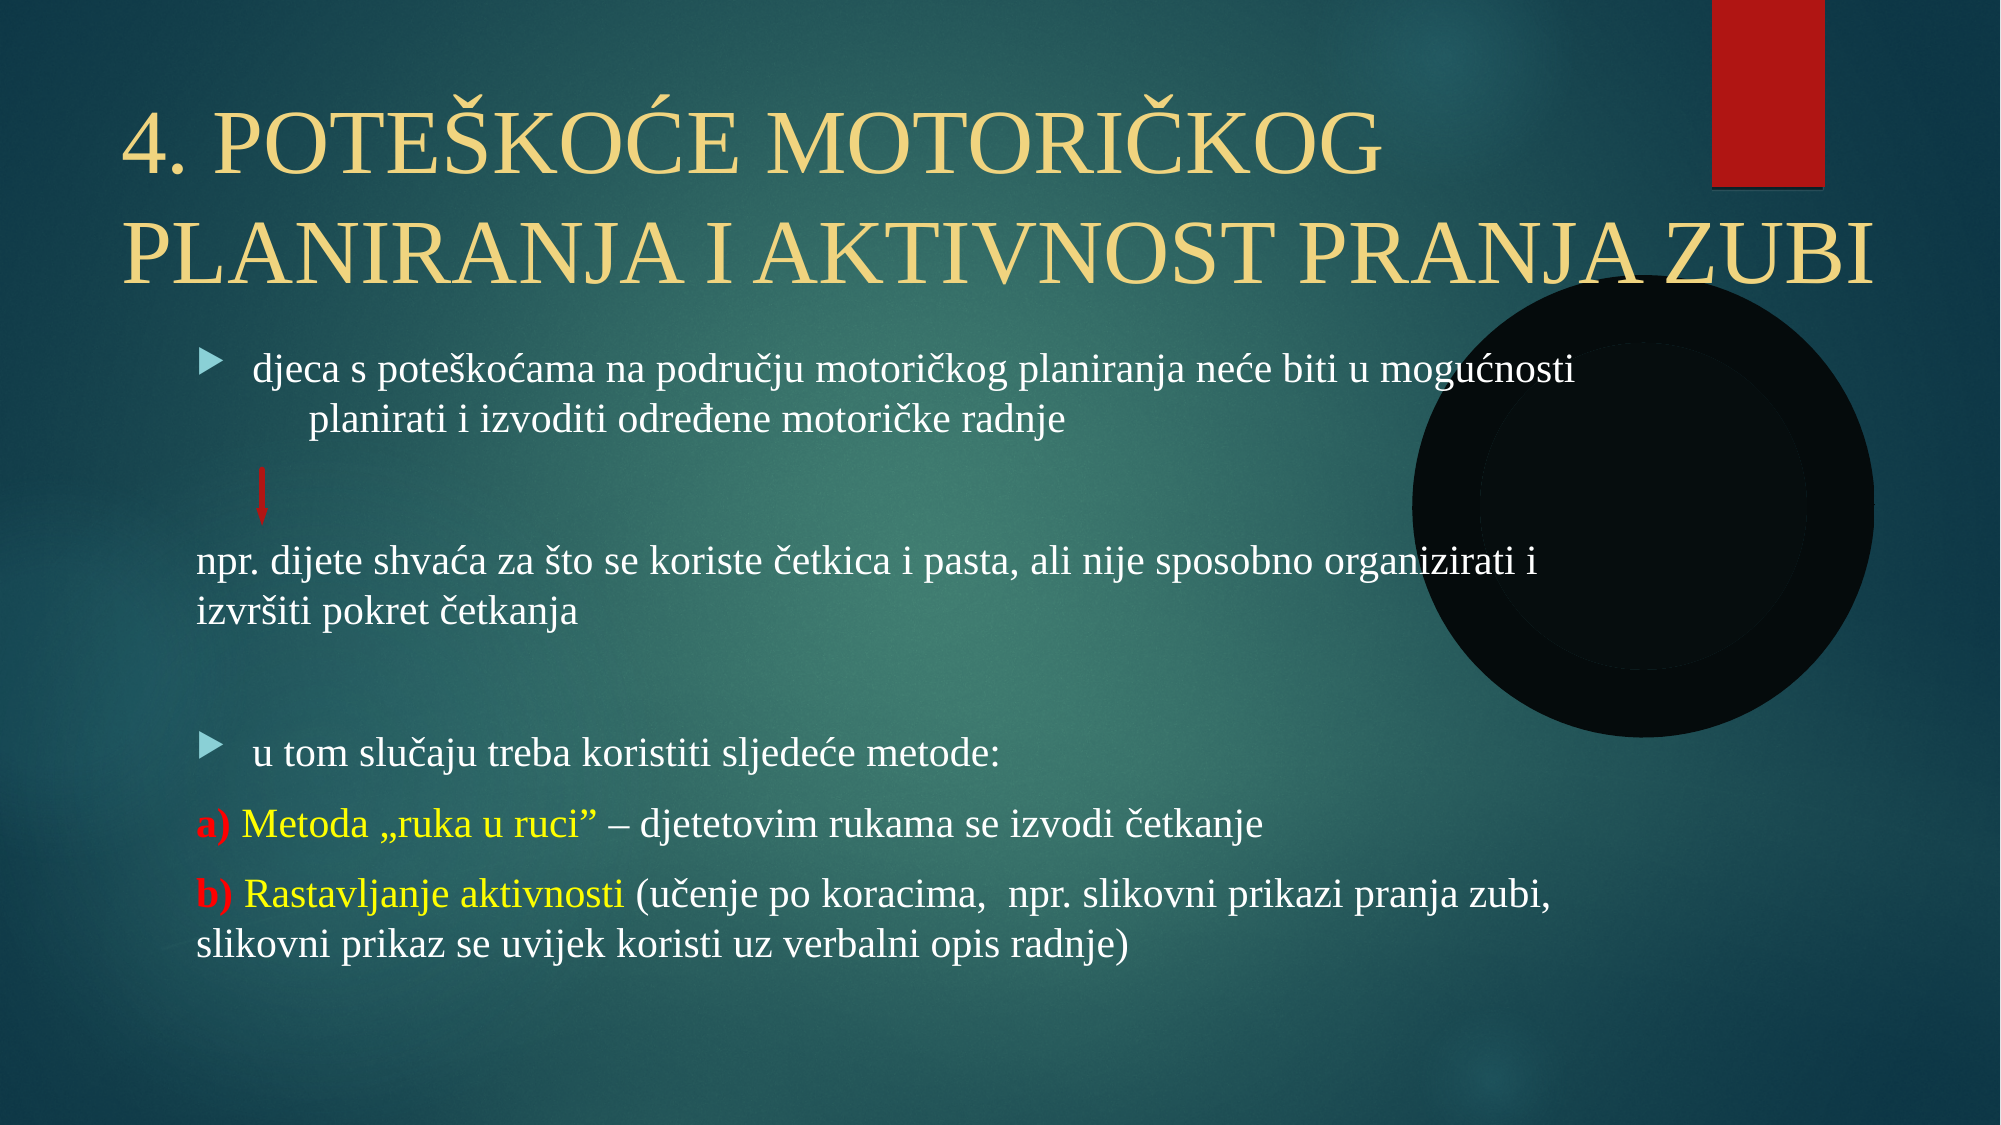

# 4. POTEŠKOĆE MOTORIČKOG PLANIRANJA I AKTIVNOST PRANJA ZUBI
djeca s poteškoćama na području motoričkog planiranja neće biti u mogućnosti planirati i izvoditi određene motoričke radnje
npr. dijete shvaća za što se koriste četkica i pasta, ali nije sposobno organizirati i izvršiti pokret četkanja
u tom slučaju treba koristiti sljedeće metode:
a) Metoda „ruka u ruci” – djetetovim rukama se izvodi četkanje
b) Rastavljanje aktivnosti (učenje po koracima, npr. slikovni prikazi pranja zubi, slikovni prikaz se uvijek koristi uz verbalni opis radnje)